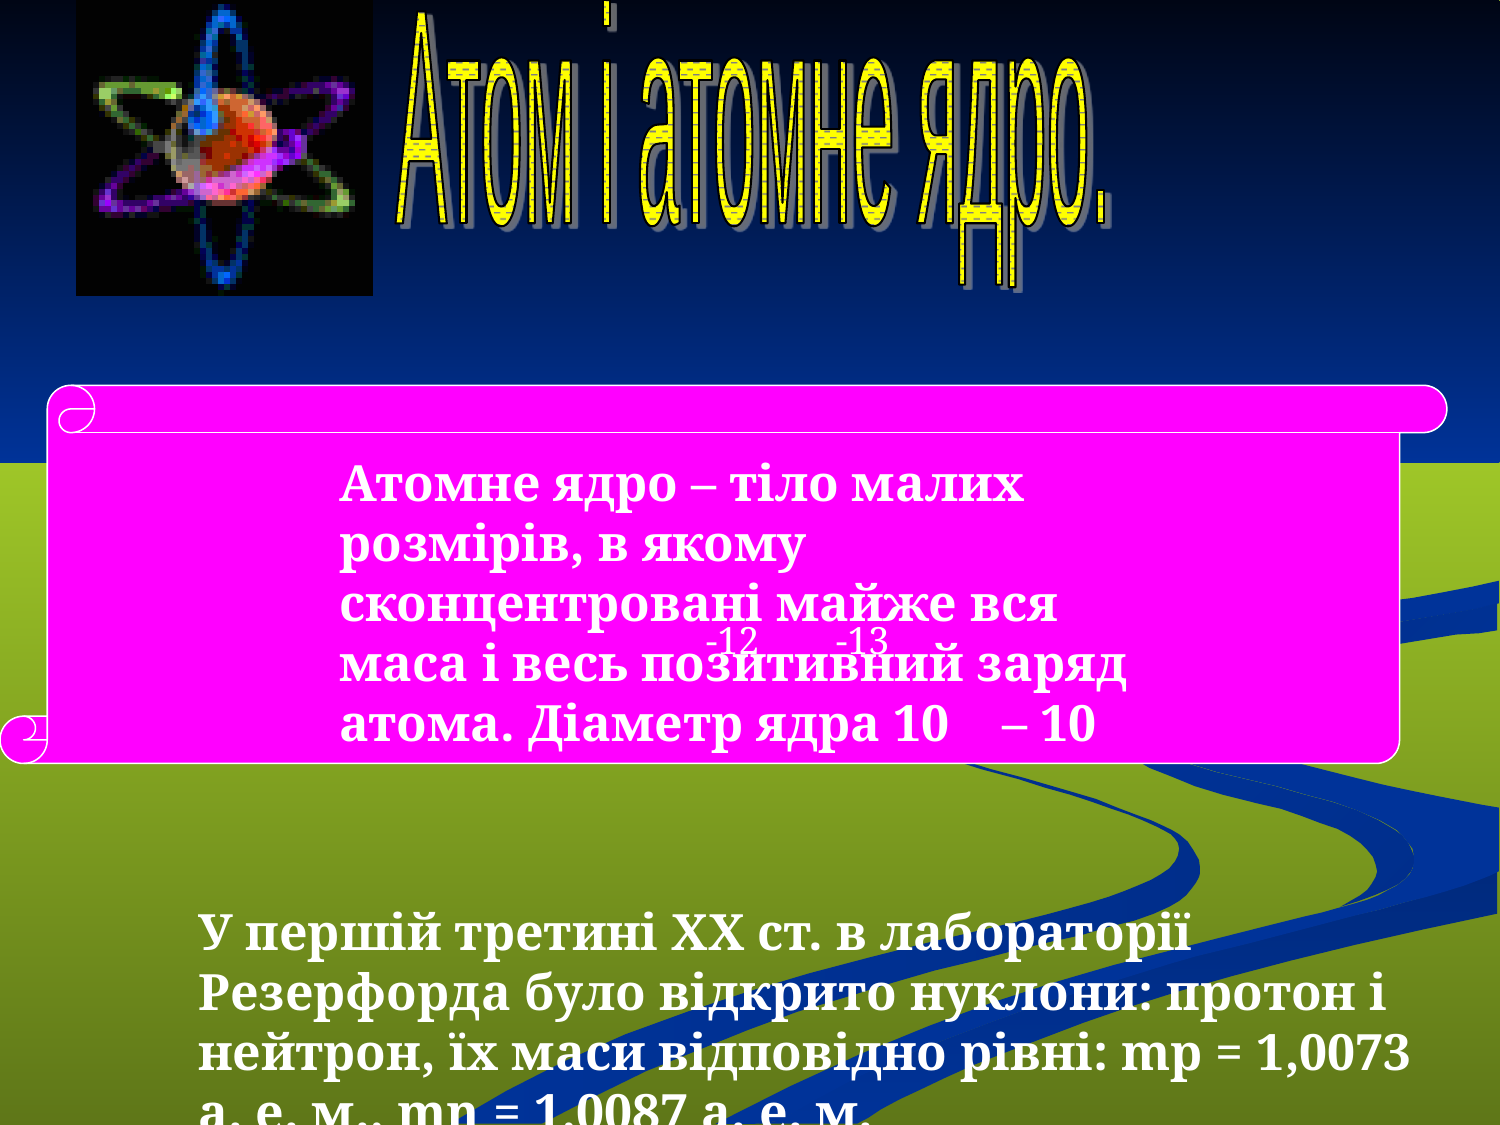

Атом і атомне ядро.
Атомне ядро – тіло малих розмірів, в якому сконцентровані майже вся маса і весь позитивний заряд атома. Діаметр ядра 10 – 10
-12
-13
У першій третині XX ст. в лабораторії Резерфорда було відкрито нуклони: протон і нейтрон, їх маси відповідно рівні: mр = 1,0073 а. е. м., mn = 1,0087 а. е. м.